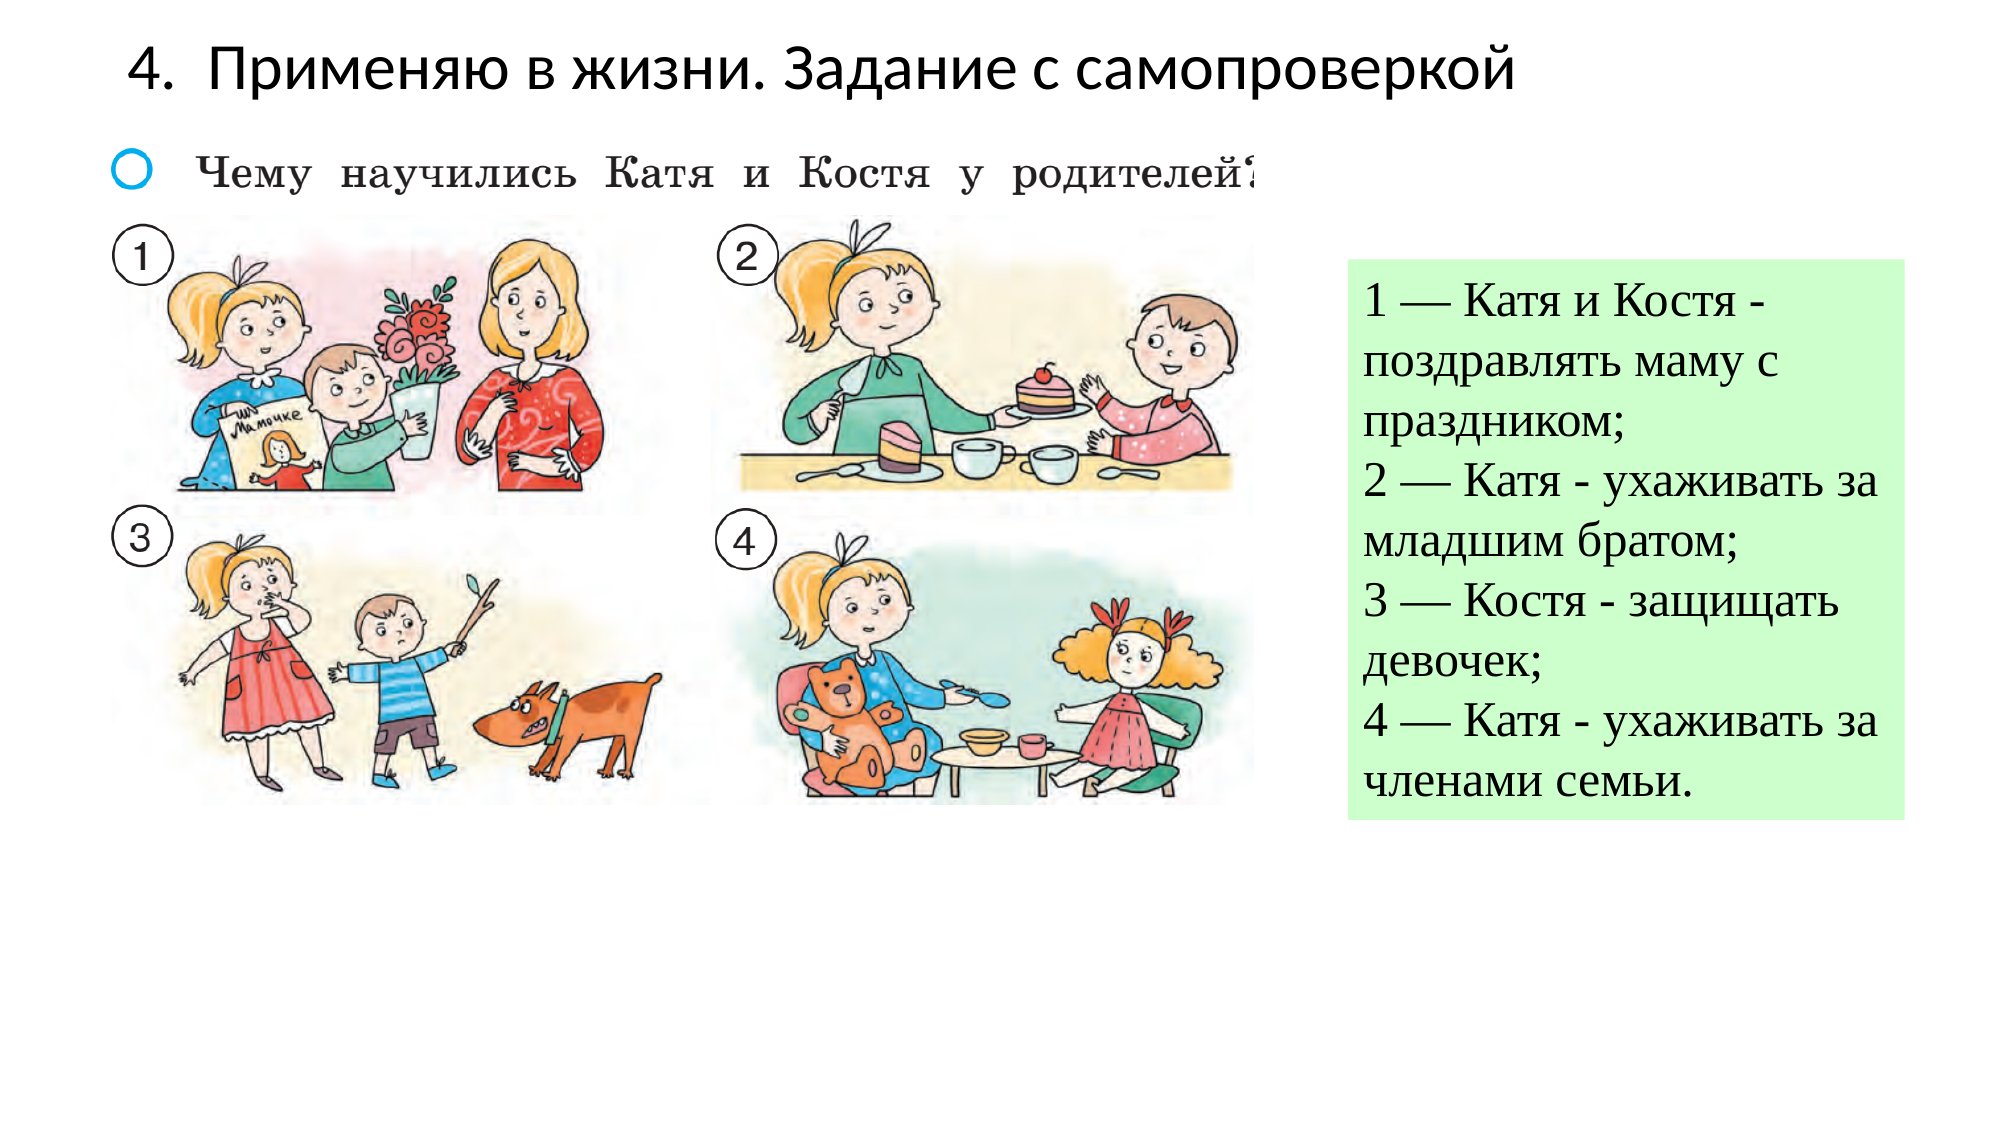

# 4. Применяю в жизни. Задание с самопроверкой
1 — Катя и Костя - поздравлять маму с праздником;
2 — Катя - ухаживать за младшим братом;
3 — Костя - защищать девочек;
4 — Катя - ухаживать за членами семьи.